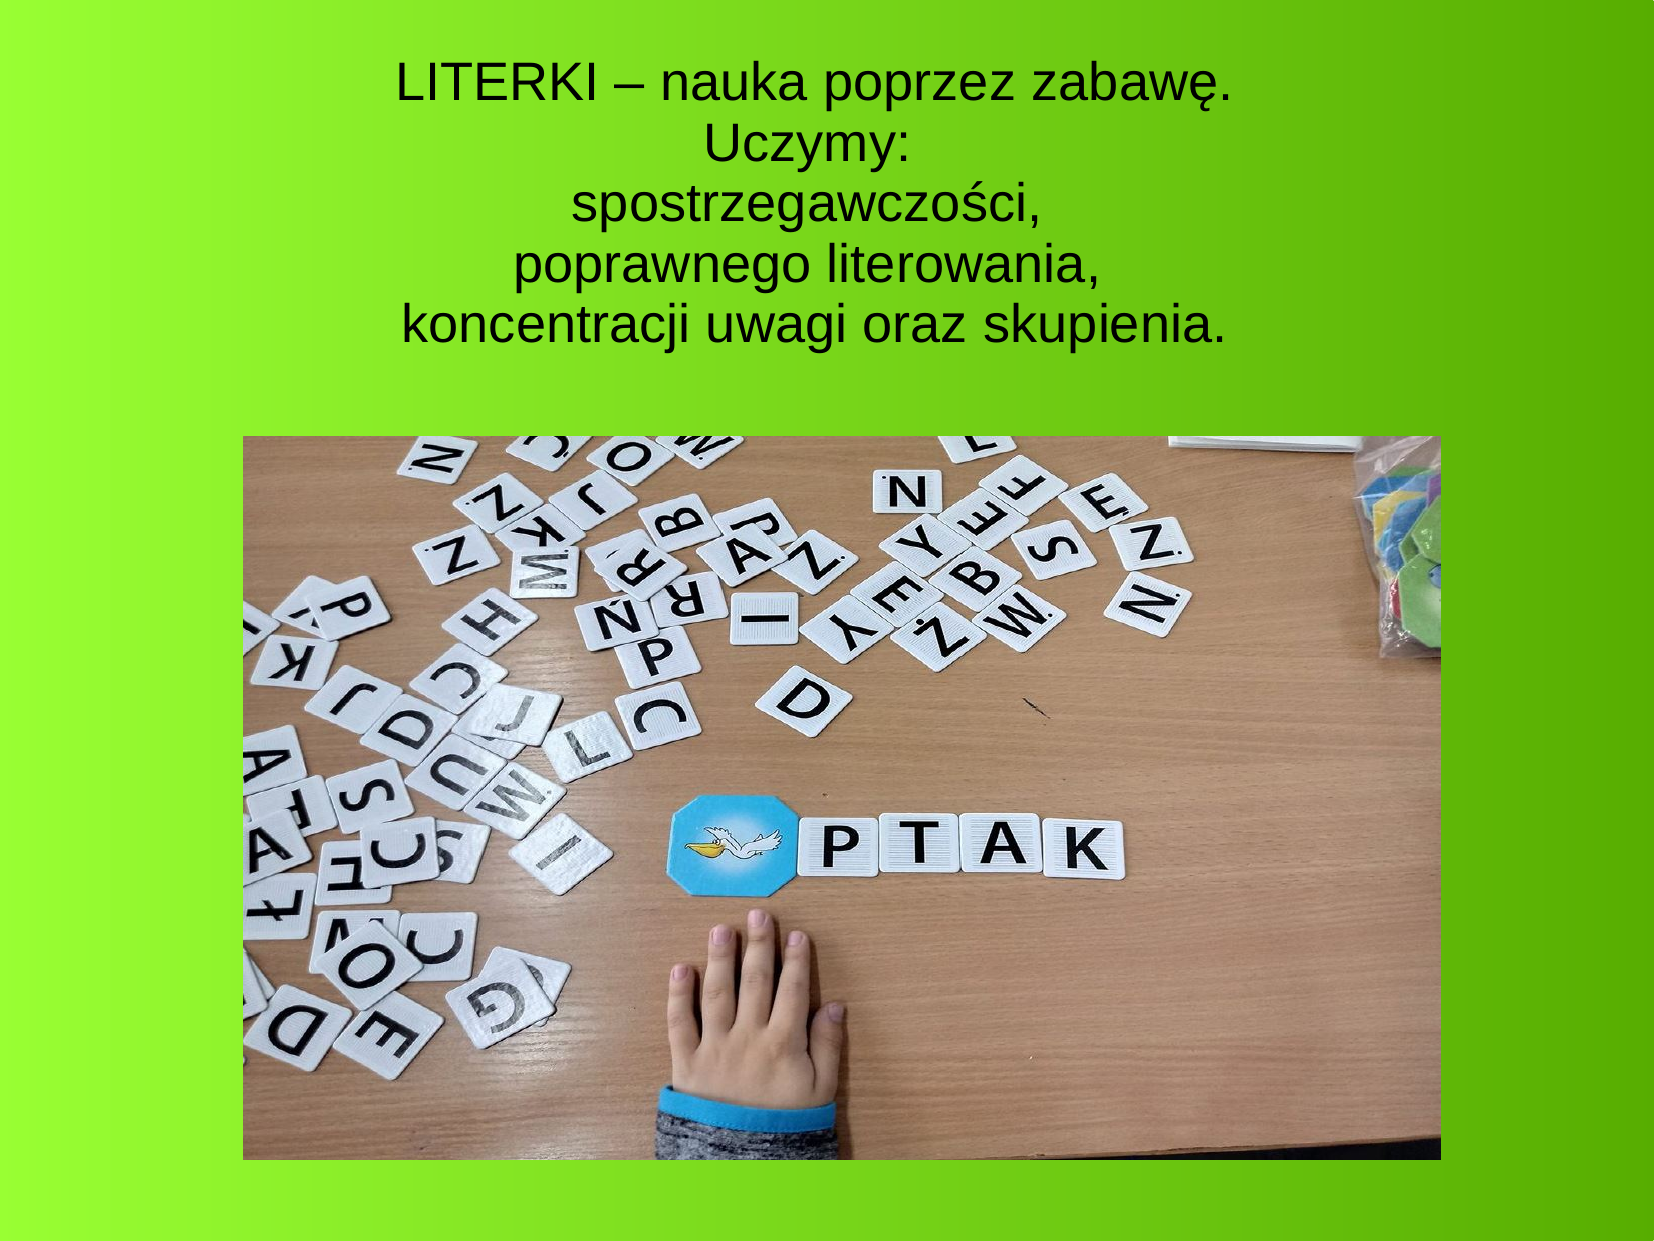

# LITERKI – nauka poprzez zabawę. Uczymy: spostrzegawczości, poprawnego literowania, koncentracji uwagi oraz skupienia.